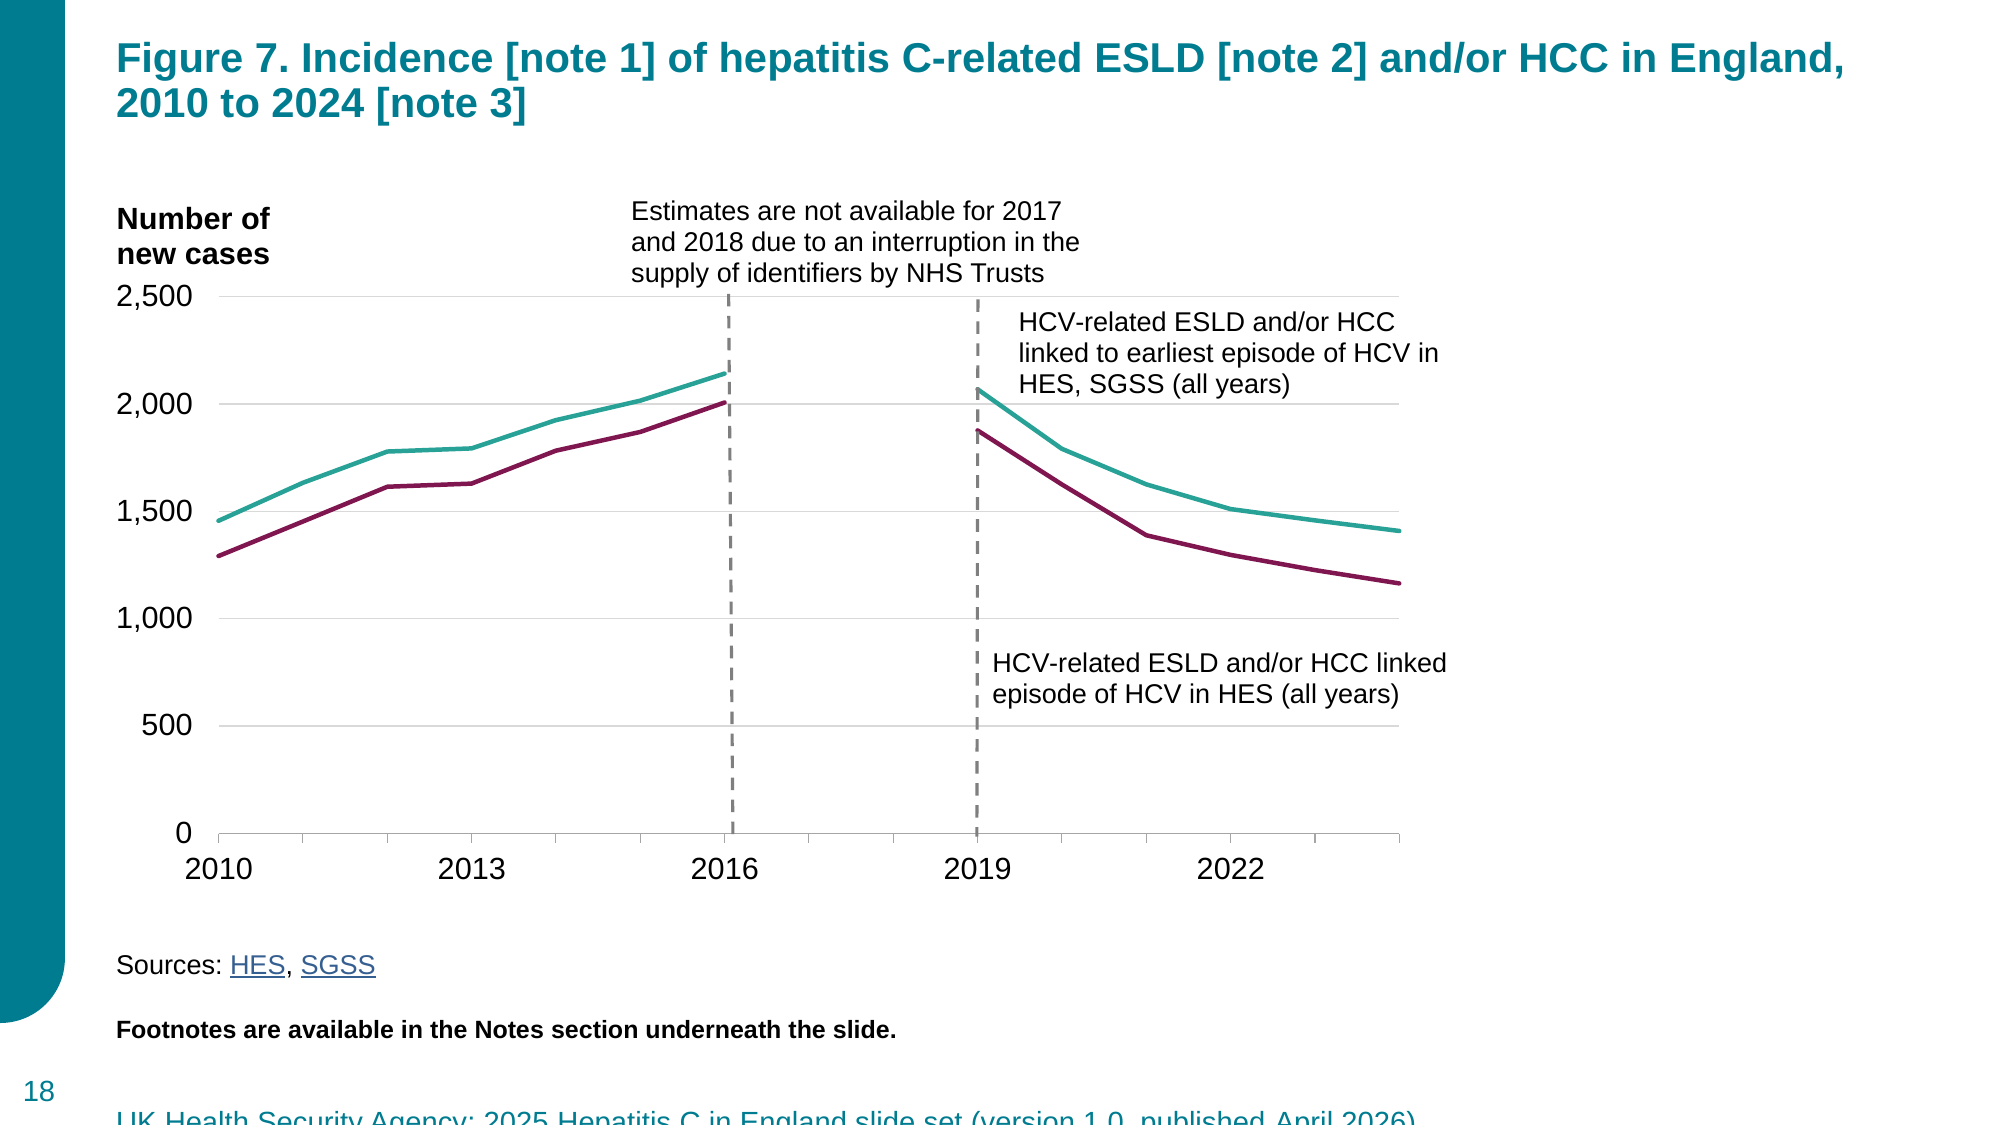

# Figure 7. Incidence [note 1] of hepatitis C-related ESLD [note 2] and/or HCC in England, 2010 to 2024 [note 3]
Sources: HES, SGSS
Footnotes are available in the Notes section underneath the slide.
18
UK Health Security Agency: 2025 Hepatitis C in England slide set (version 1.0, published April 2026)